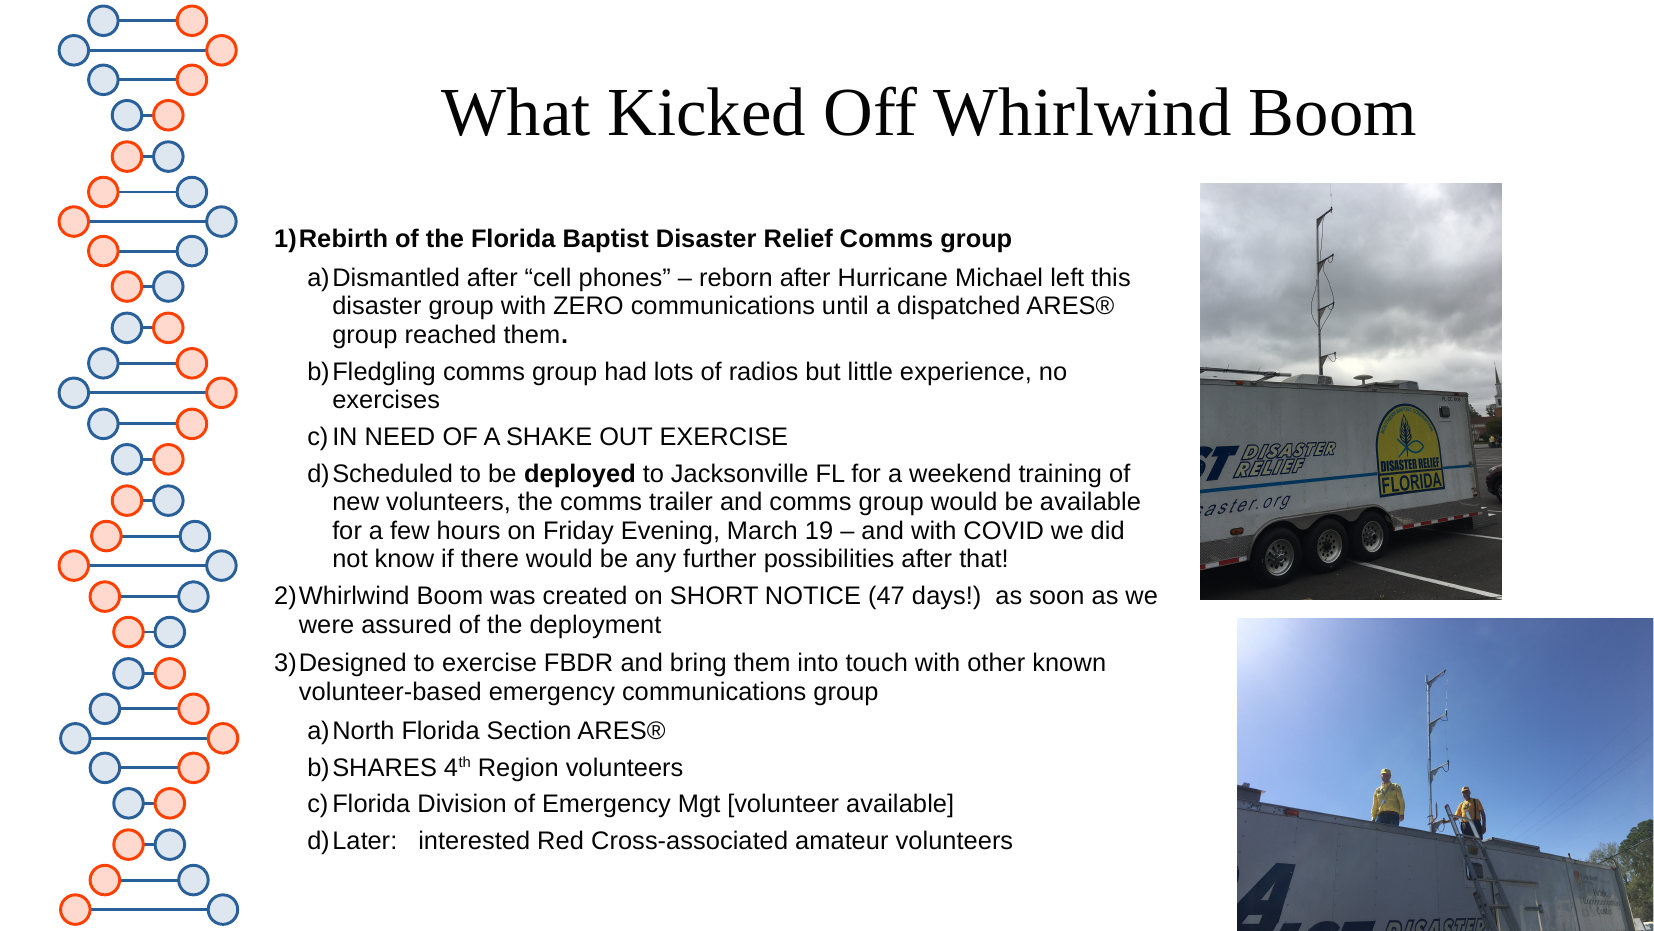

# What Kicked Off Whirlwind Boom
Rebirth of the Florida Baptist Disaster Relief Comms group
Dismantled after “cell phones” – reborn after Hurricane Michael left this disaster group with ZERO communications until a dispatched ARES® group reached them.
Fledgling comms group had lots of radios but little experience, no exercises
IN NEED OF A SHAKE OUT EXERCISE
Scheduled to be deployed to Jacksonville FL for a weekend training of new volunteers, the comms trailer and comms group would be available for a few hours on Friday Evening, March 19 – and with COVID we did not know if there would be any further possibilities after that!
Whirlwind Boom was created on SHORT NOTICE (47 days!) as soon as we were assured of the deployment
Designed to exercise FBDR and bring them into touch with other known volunteer-based emergency communications group
North Florida Section ARES®
SHARES 4th Region volunteers
Florida Division of Emergency Mgt [volunteer available]
Later: interested Red Cross-associated amateur volunteers
20